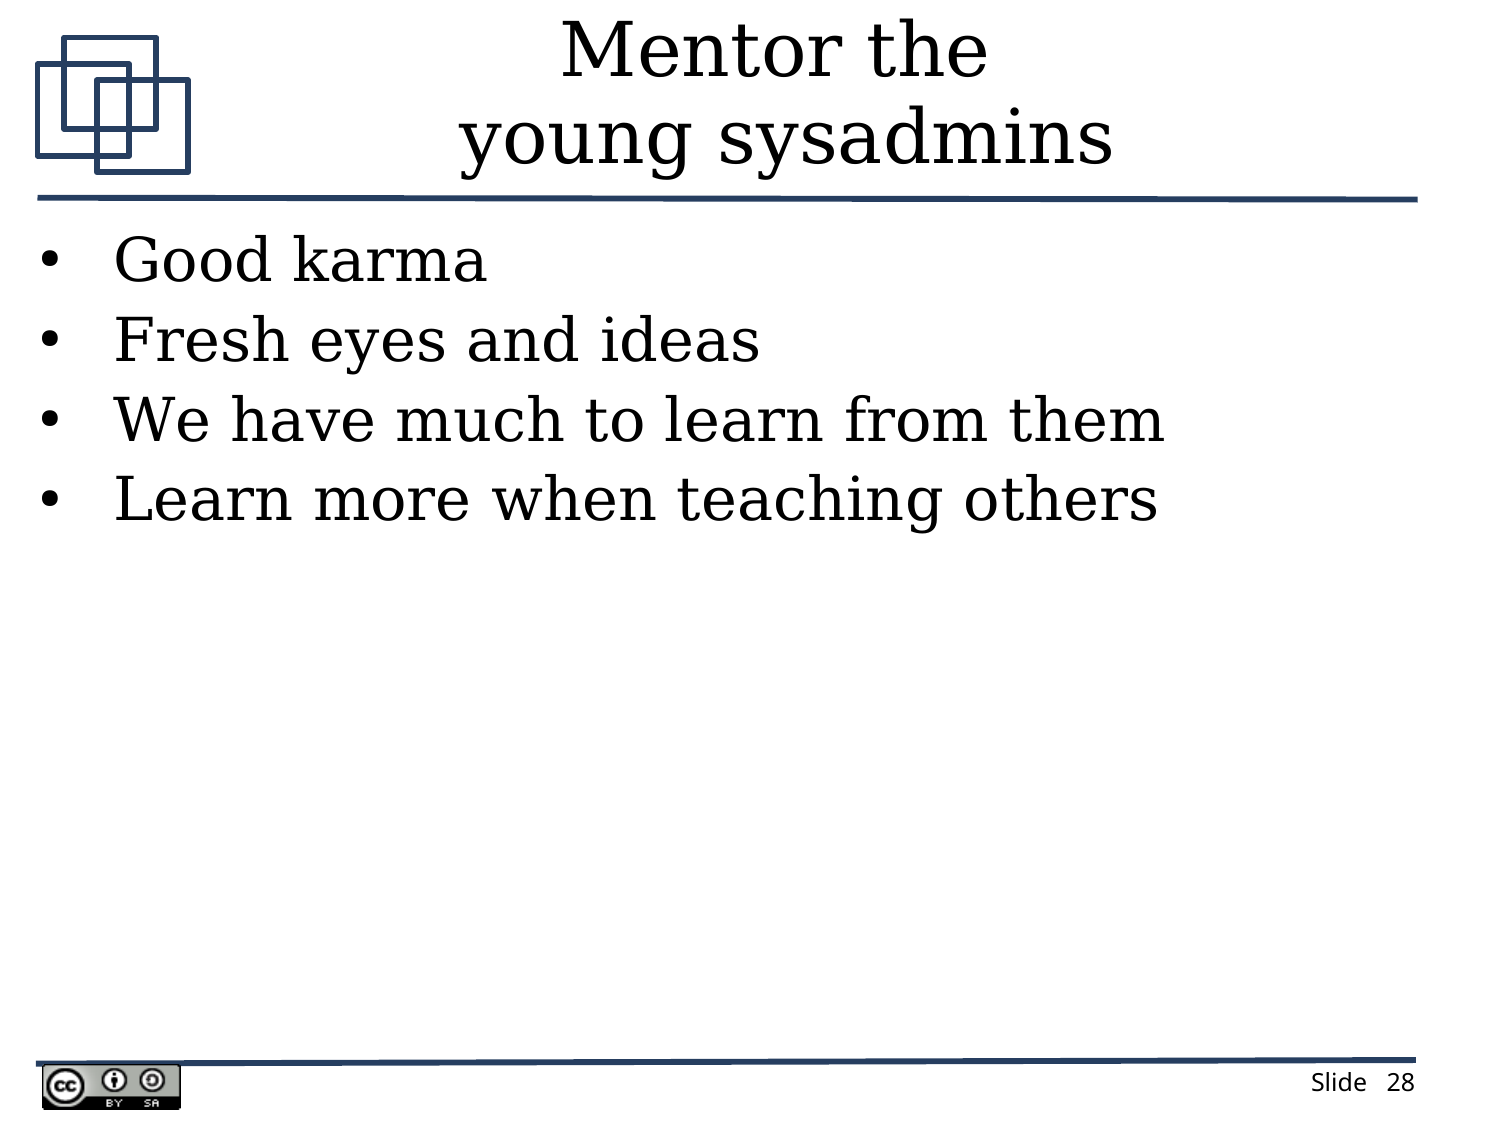

# Mentor the young sysadmins
Good karma
Fresh eyes and ideas
We have much to learn from them
Learn more when teaching others